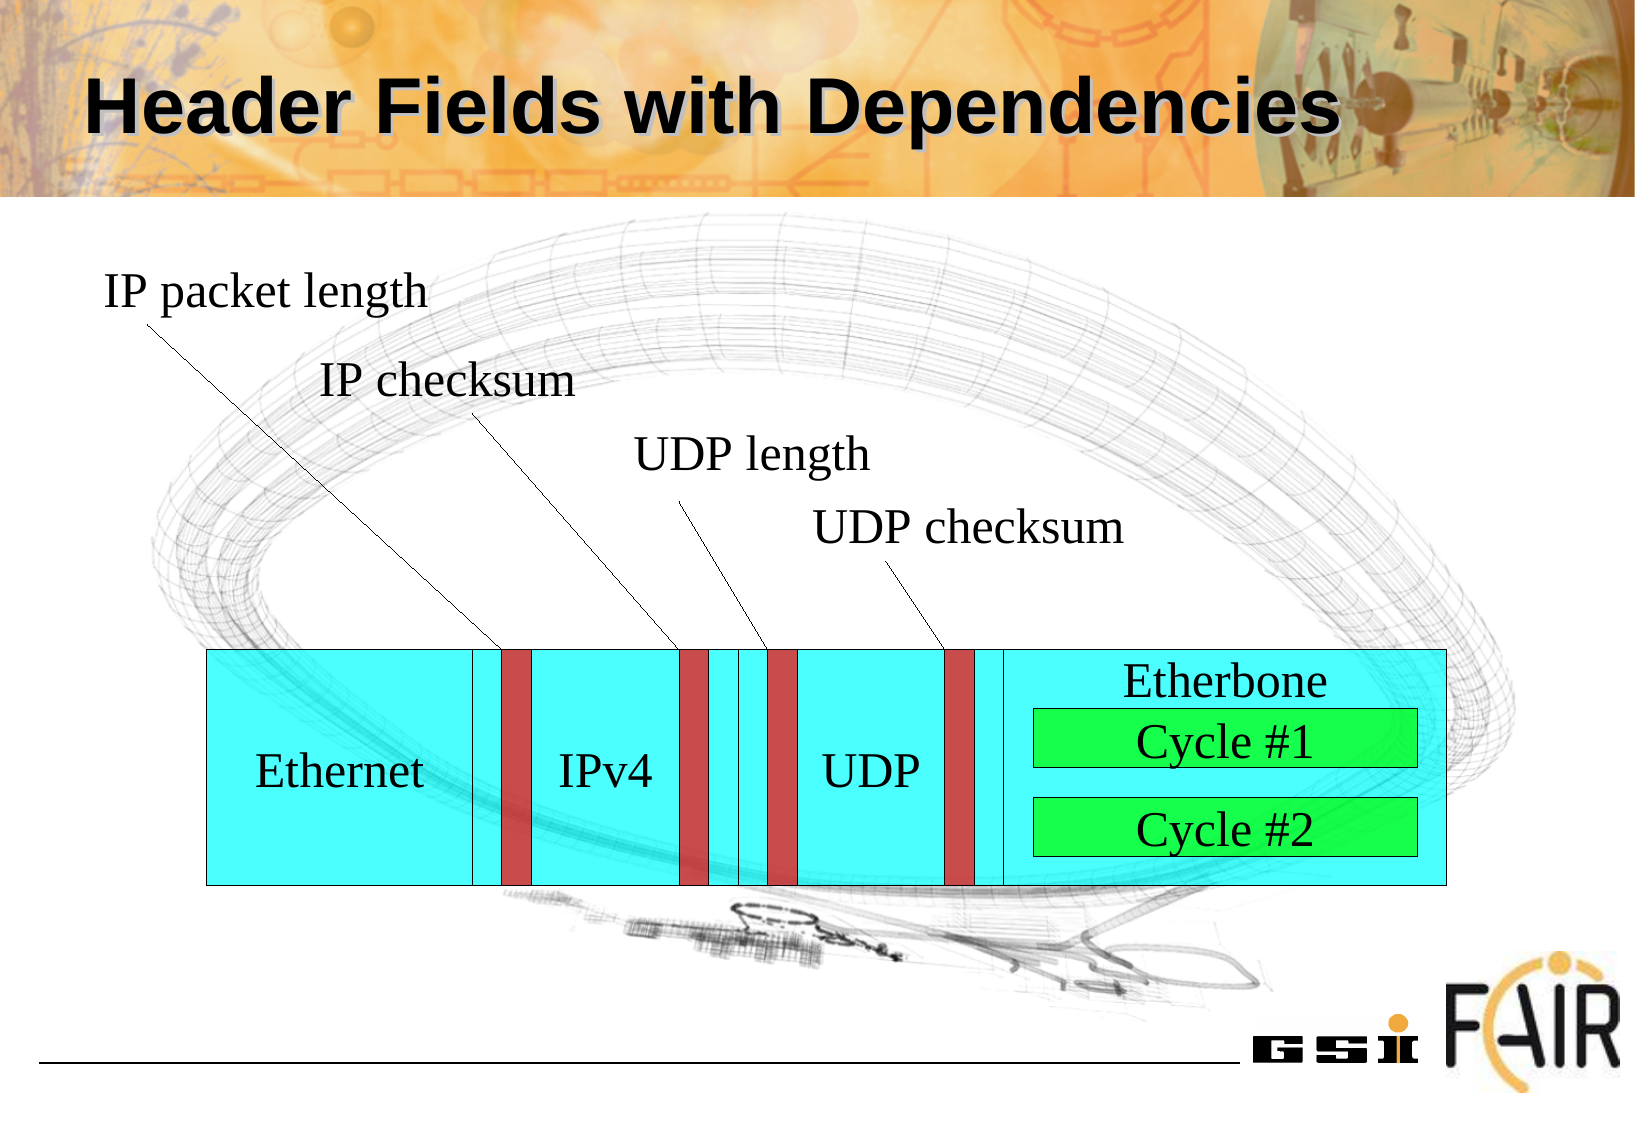

# Header Fields with Dependencies
IP packet length
IP checksum
UDP length
UDP checksum
Ethernet
IPv4
UDP
Etherbone
Cycle #1
Cycle #2